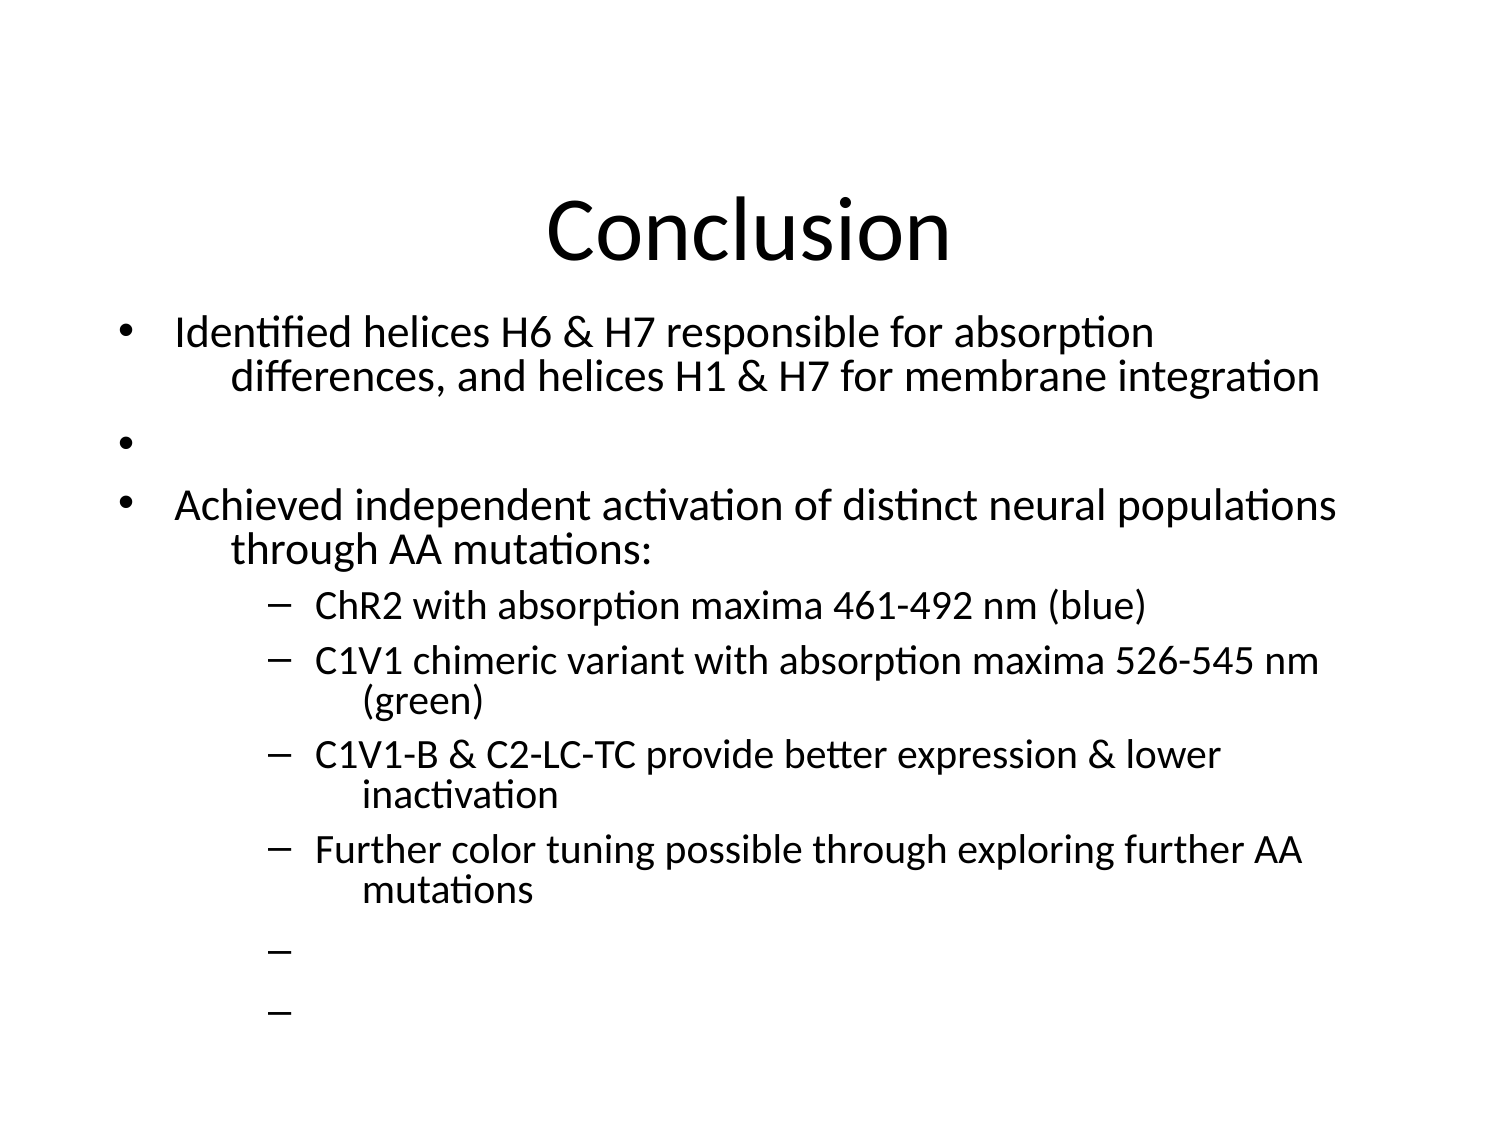

# Conclusion
Identified helices H6 & H7 responsible for absorption differences, and helices H1 & H7 for membrane integration
Achieved independent activation of distinct neural populations through AA mutations:
ChR2 with absorption maxima 461-492 nm (blue)
C1V1 chimeric variant with absorption maxima 526-545 nm (green)
C1V1-B & C2-LC-TC provide better expression & lower inactivation
Further color tuning possible through exploring further AA mutations